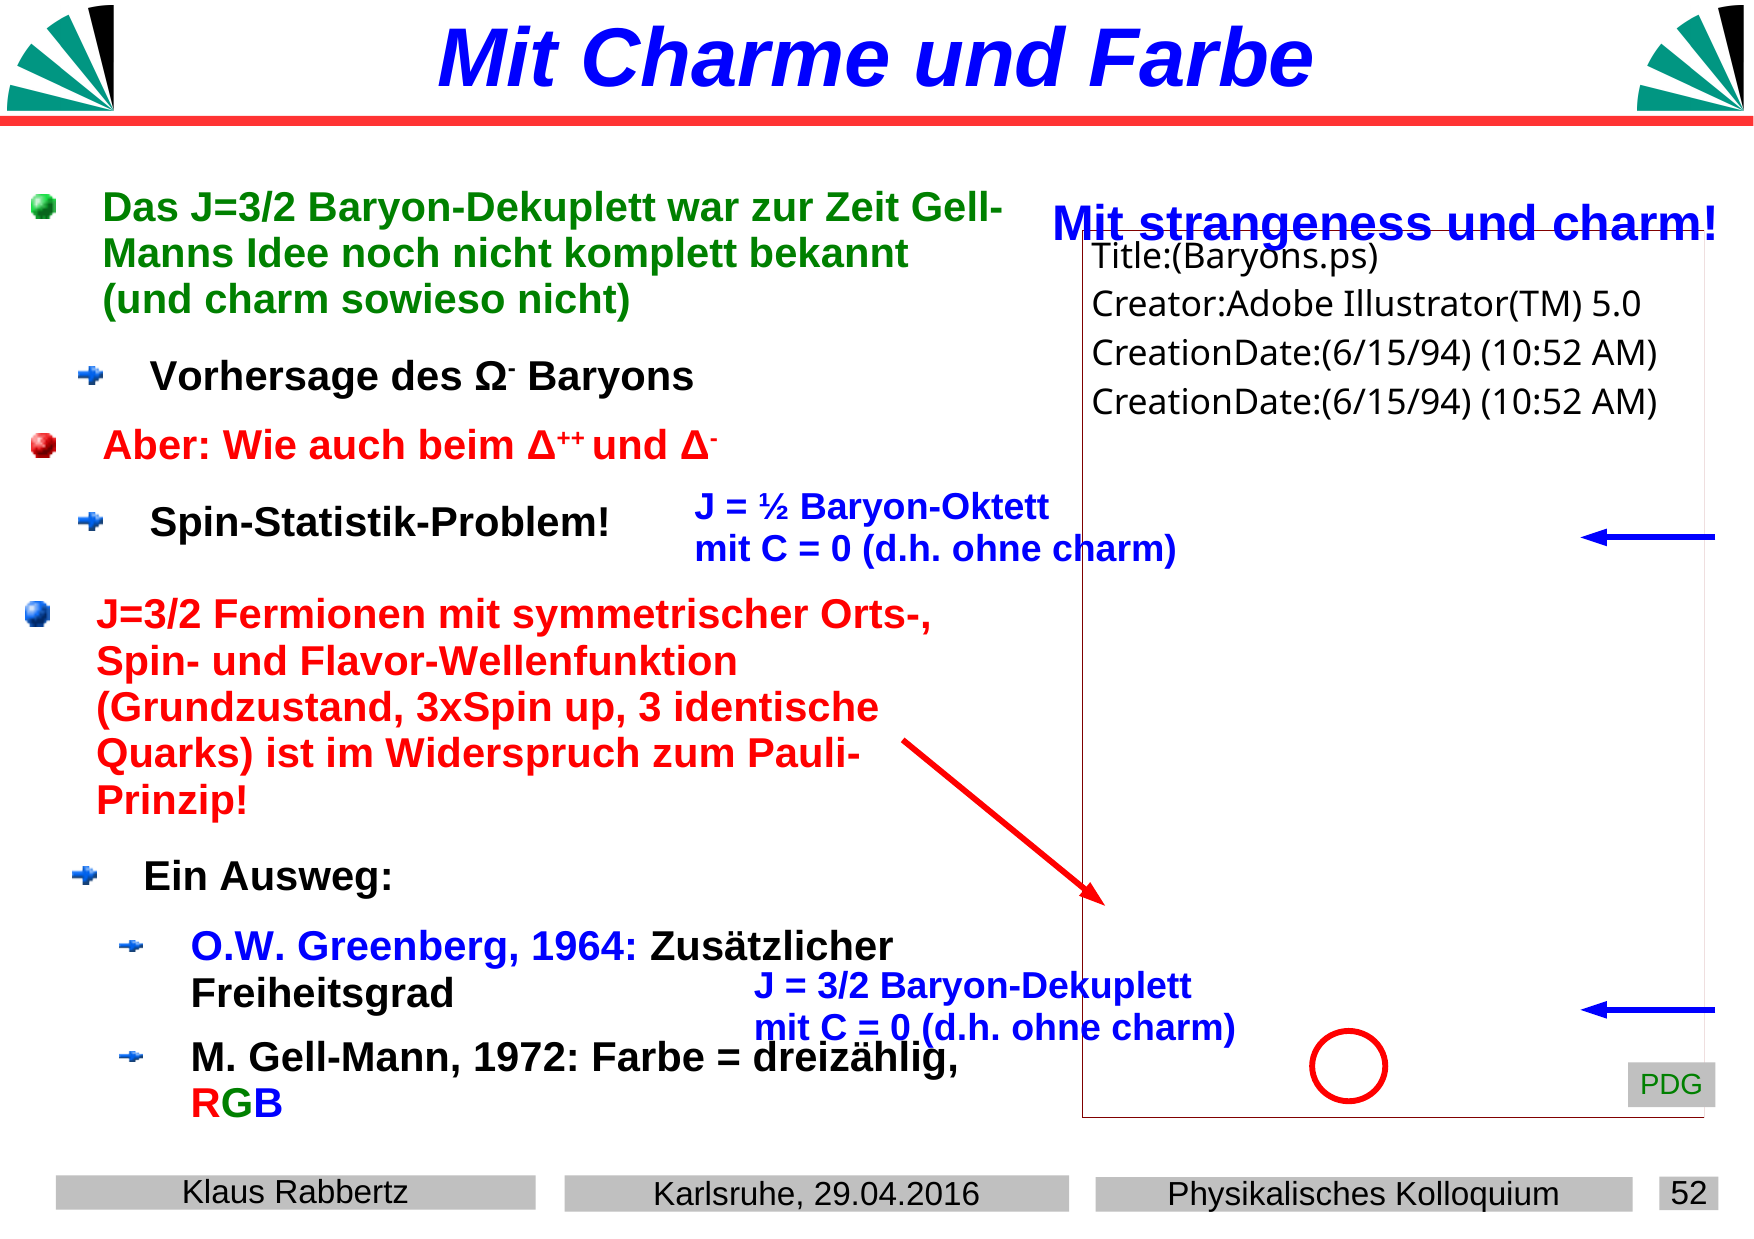

# Mit Charme und Farbe
Das J=3/2 Baryon-Dekuplett war zur Zeit Gell-Manns Idee noch nicht komplett bekannt (und charm sowieso nicht)
Vorhersage des Ω- Baryons
Aber: Wie auch beim Δ++ und Δ-
Spin-Statistik-Problem!
Mit strangeness und charm!
J = ½ Baryon-Oktett
mit C = 0 (d.h. ohne charm)
J=3/2 Fermionen mit symmetrischer Orts-, Spin- und Flavor-Wellenfunktion (Grundzustand, 3xSpin up, 3 identische Quarks) ist im Widerspruch zum Pauli-Prinzip!
Ein Ausweg:
O.W. Greenberg, 1964: Zusätzlicher Freiheitsgrad
M. Gell-Mann, 1972: Farbe = dreizählig, RGB
J = 3/2 Baryon-Dekuplett
mit C = 0 (d.h. ohne charm)
PDG